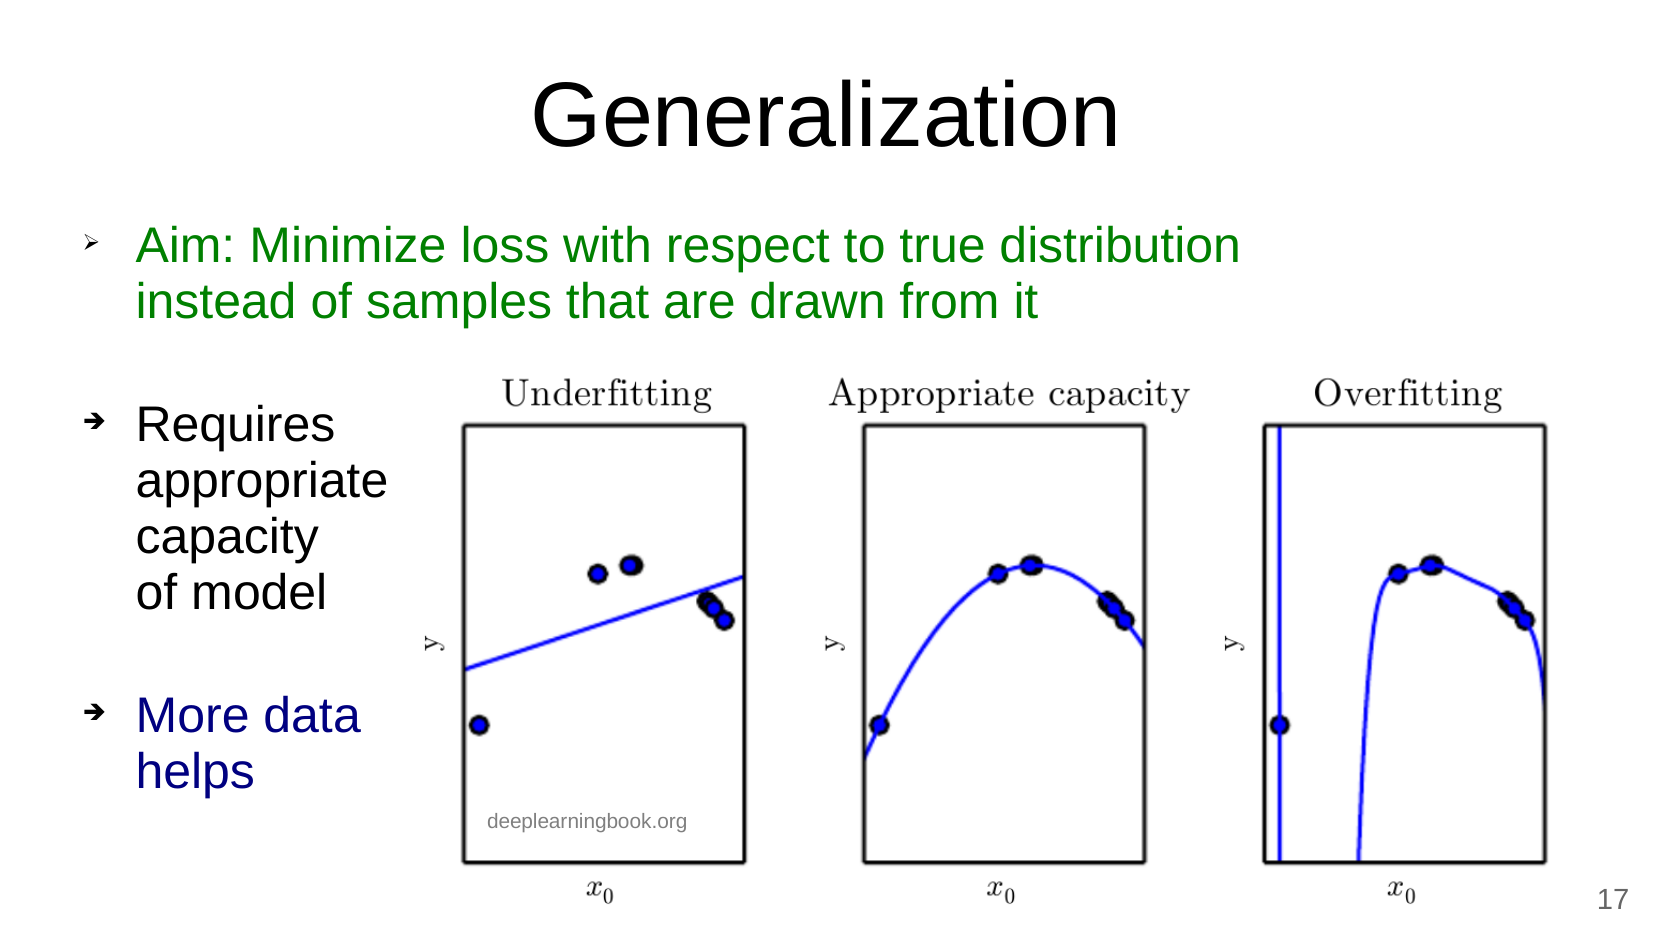

# Generalization
Aim: Minimize loss with respect to true distribution
instead of samples that are drawn from it
Requires
appropriate
capacity
of model
More data
helps
deeplearningbook.org